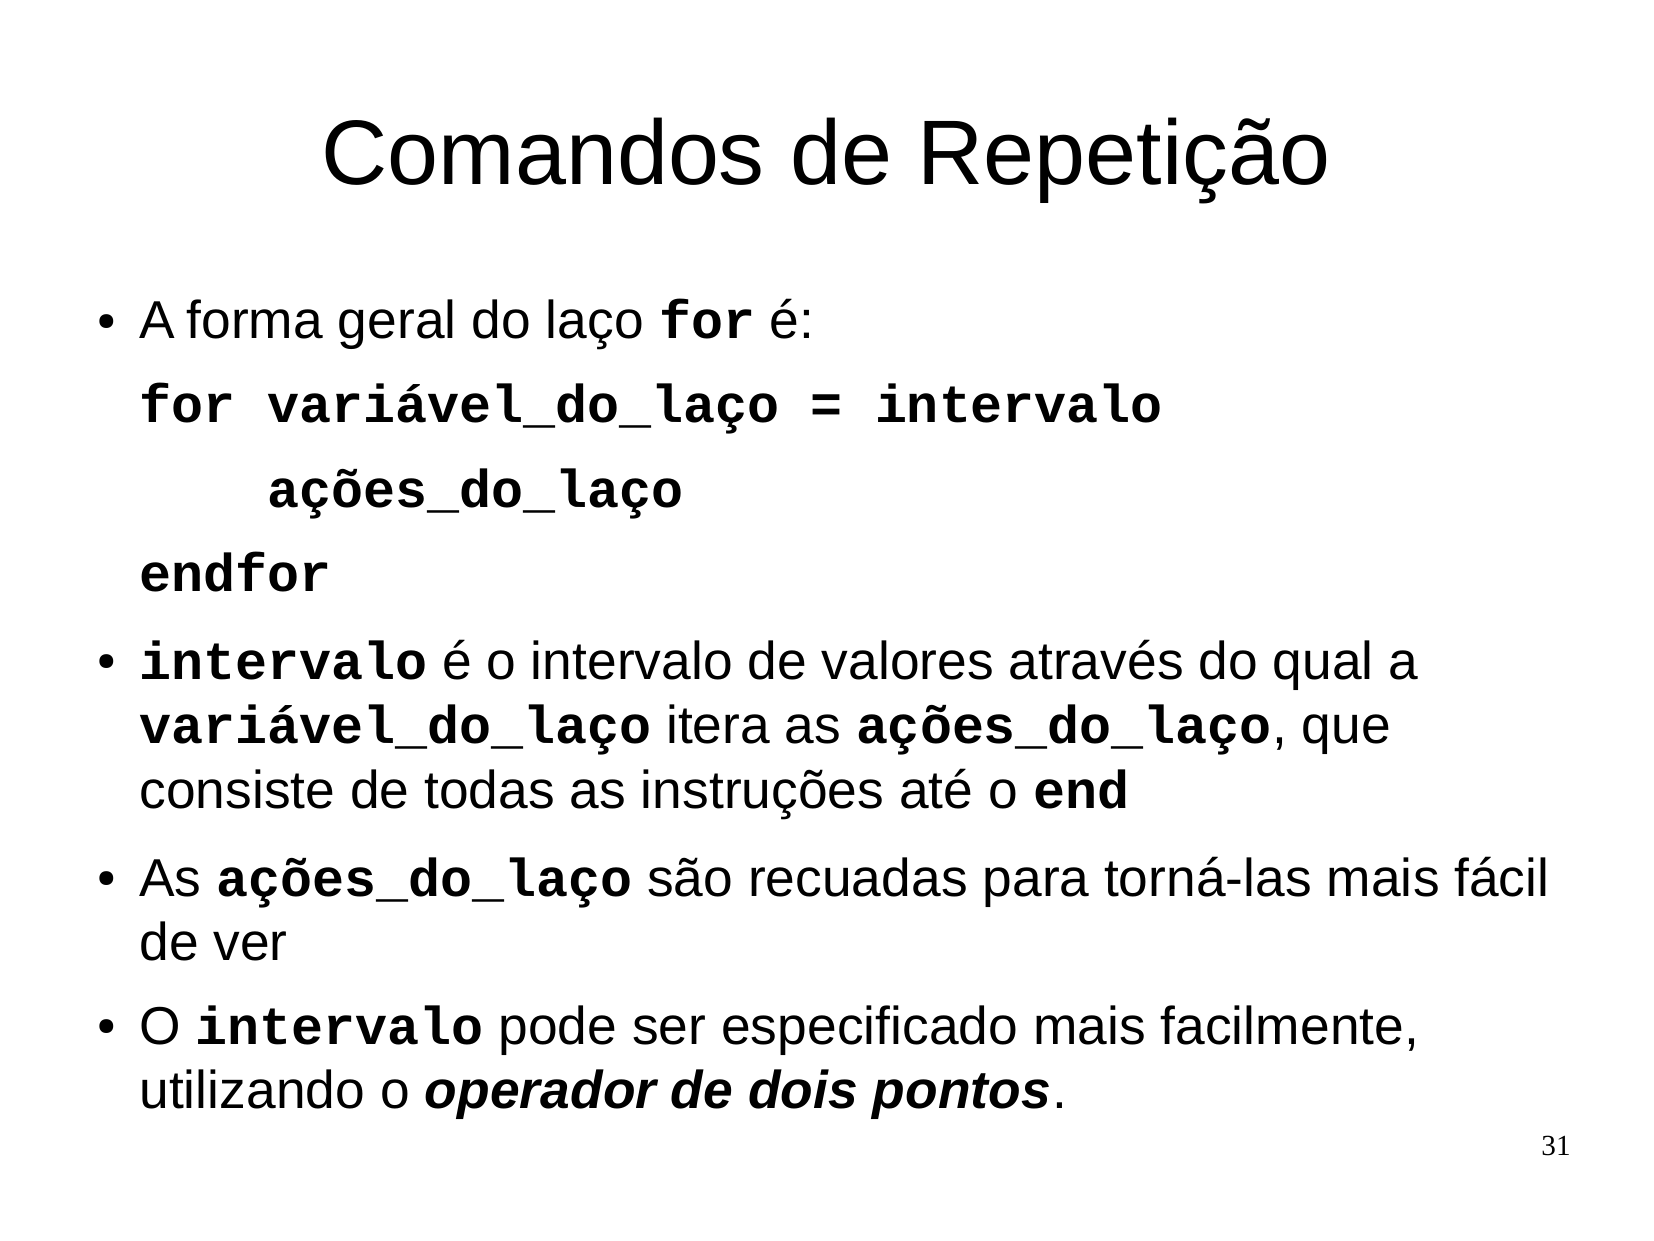

# Comandos de Repetição
A forma geral do laço for é:
for variável_do_laço = intervalo
 ações_do_laço
endfor
intervalo é o intervalo de valores através do qual a variável_do_laço itera as ações_do_laço, que consiste de todas as instruções até o end
As ações_do_laço são recuadas para torná-las mais fácil de ver
O intervalo pode ser especificado mais facilmente, utilizando o operador de dois pontos.
31